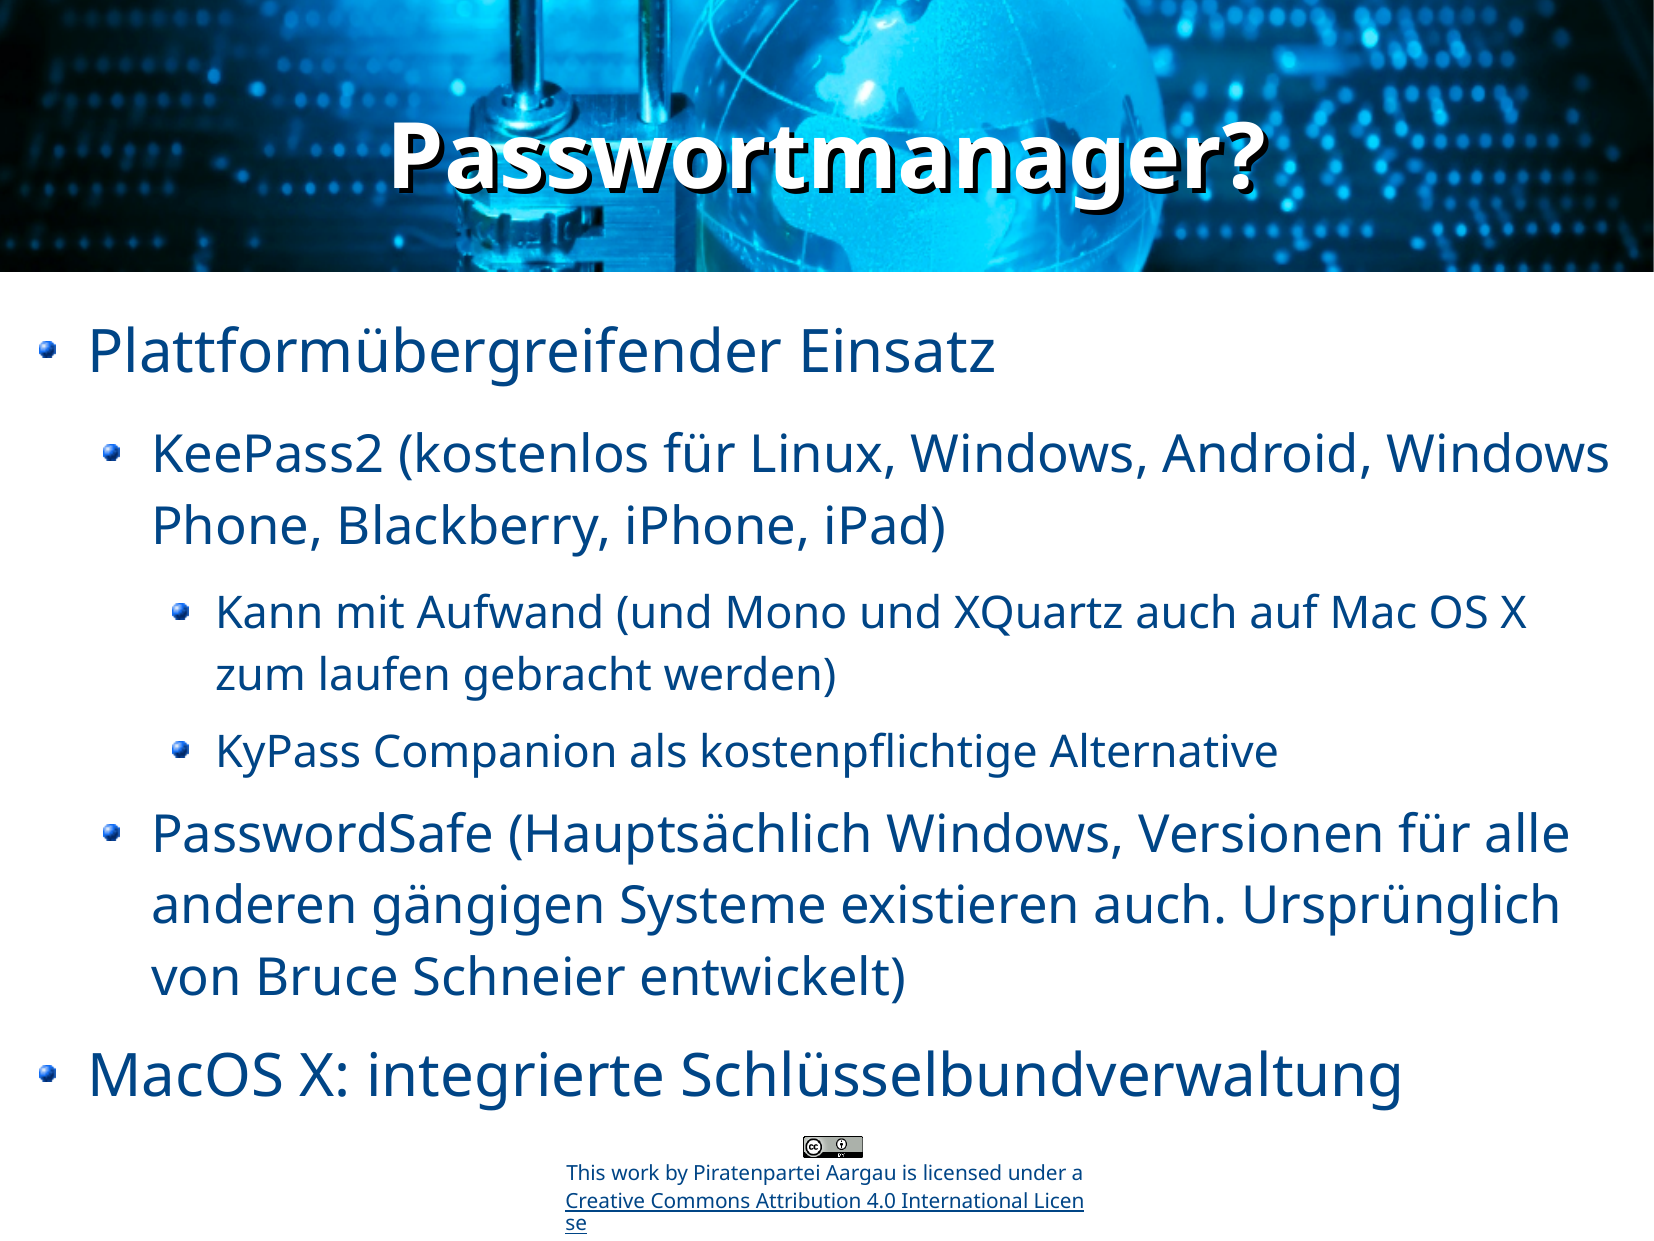

# Passwortmanager?
Plattformübergreifender Einsatz
KeePass2 (kostenlos für Linux, Windows, Android, Windows Phone, Blackberry, iPhone, iPad)
Kann mit Aufwand (und Mono und XQuartz auch auf Mac OS X zum laufen gebracht werden)
KyPass Companion als kostenpflichtige Alternative
PasswordSafe (Hauptsächlich Windows, Versionen für alle anderen gängigen Systeme existieren auch. Ursprünglich von Bruce Schneier entwickelt)
MacOS X: integrierte Schlüsselbundverwaltung